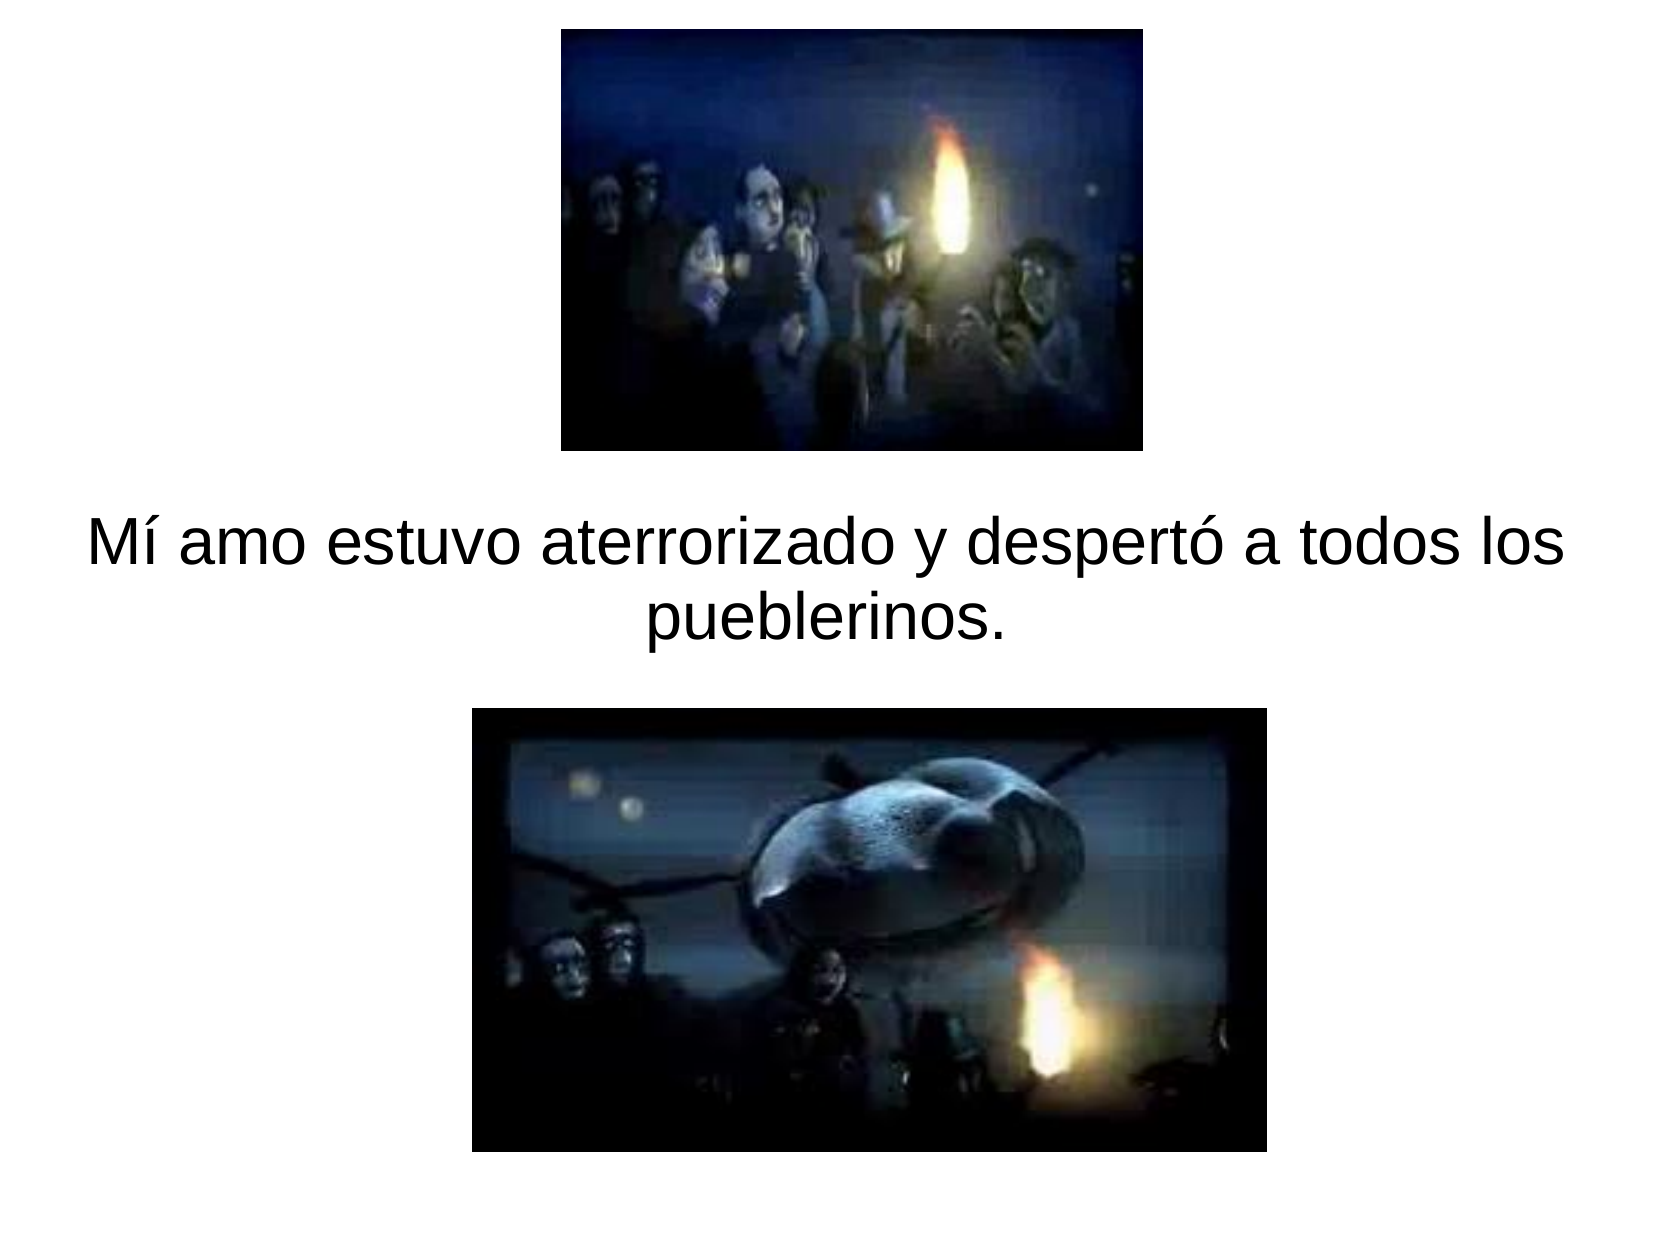

# Mí amo estuvo aterrorizado y despertó a todos los pueblerinos.